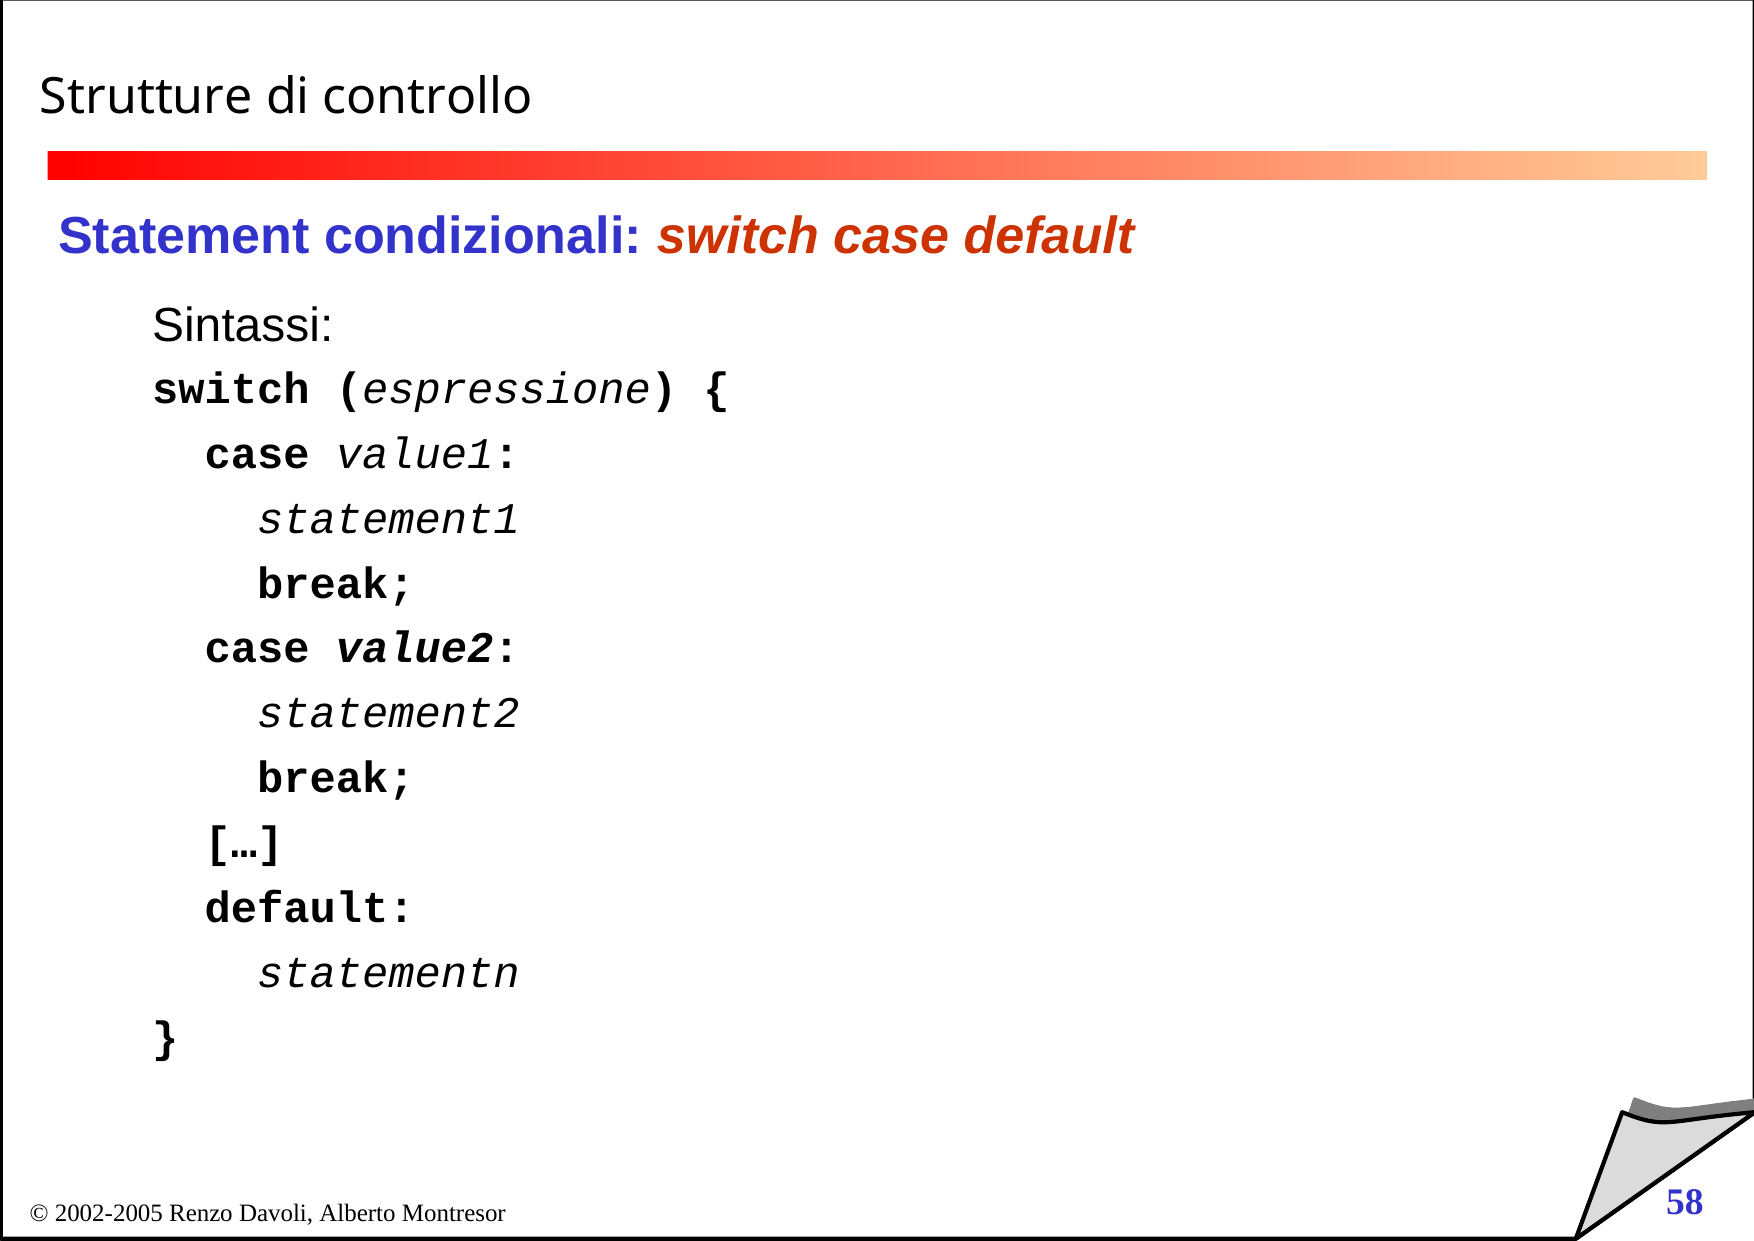

# Strutture di controllo
Statement condizionali: switch case default
Sintassi:
switch (espressione) {
 case value1:
 statement1
 break;
 case value2:
 statement2
 break;
 […]
 default:
 statementn
}